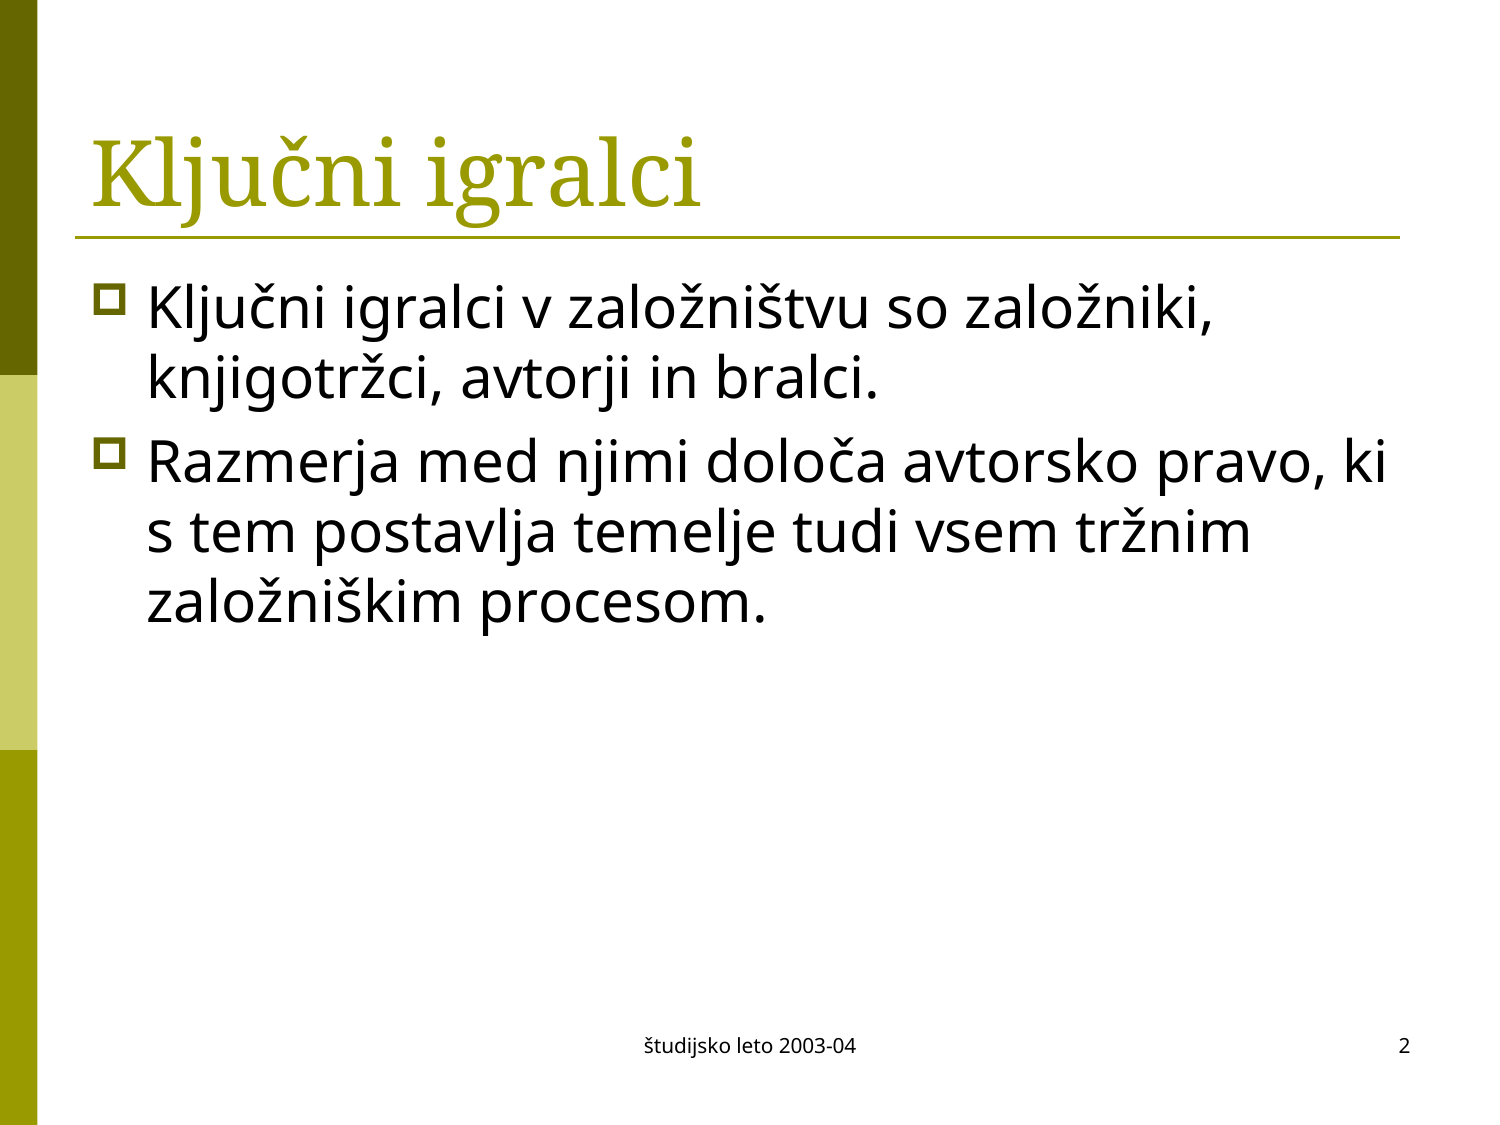

# Ključni igralci
Ključni igralci v založništvu so založniki, knjigotržci, avtorji in bralci.
Razmerja med njimi določa avtorsko pravo, ki s tem postavlja temelje tudi vsem tržnim založniškim procesom.
študijsko leto 2003-04